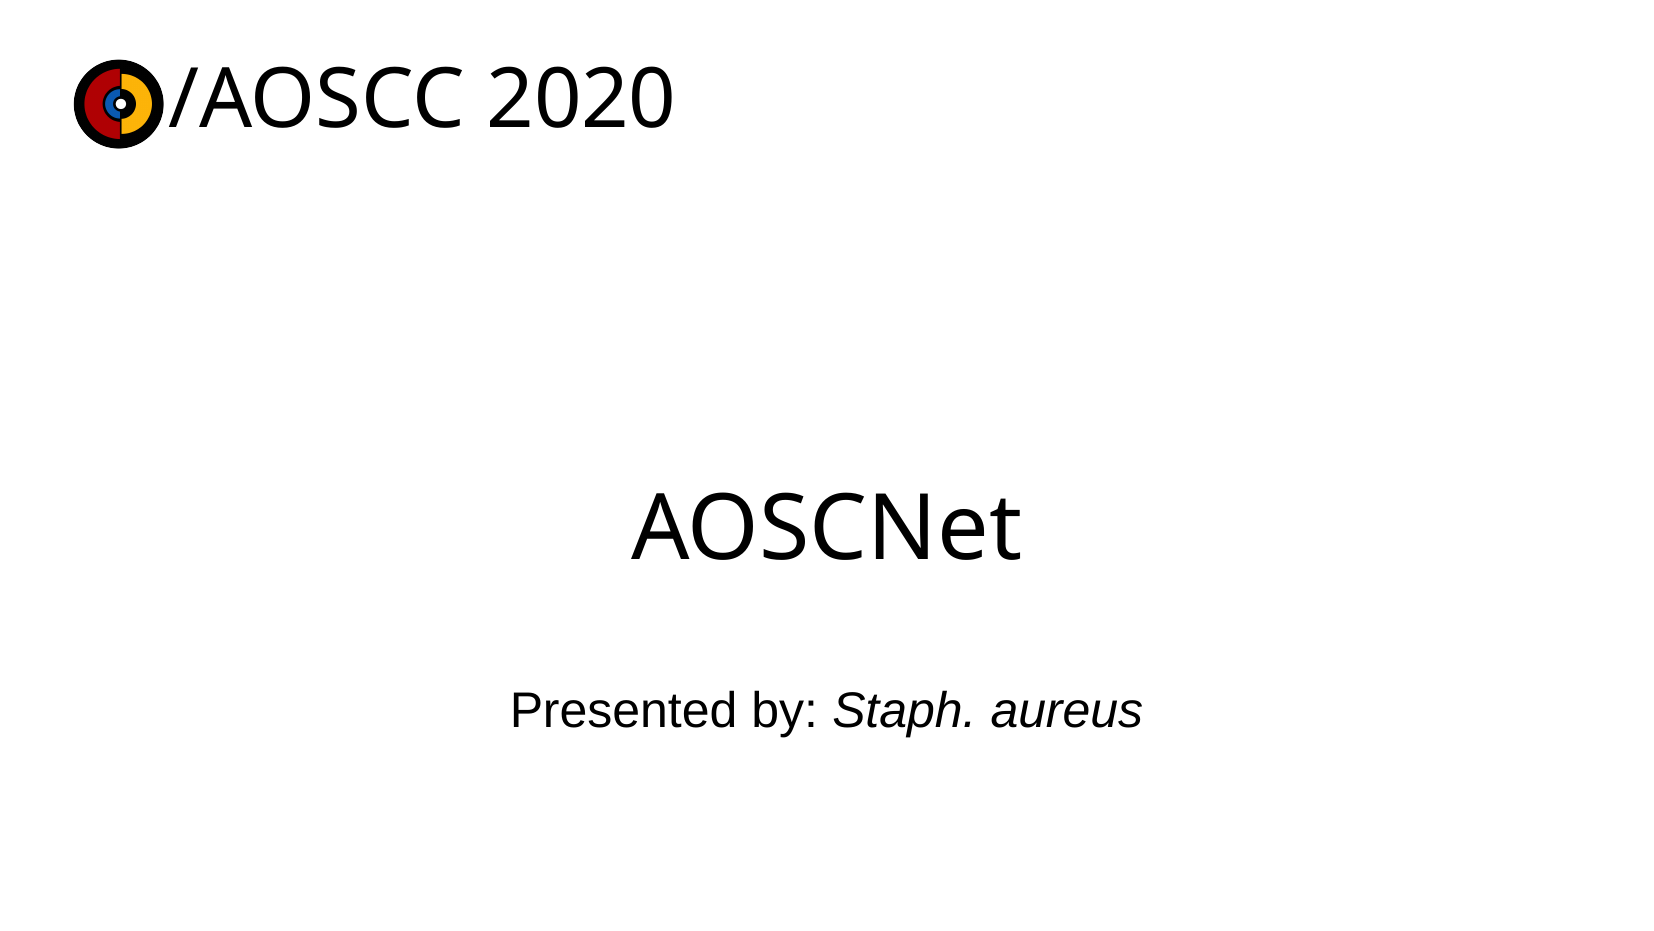

/AOSCC 2020
# AOSCNet
Presented by: Staph. aureus